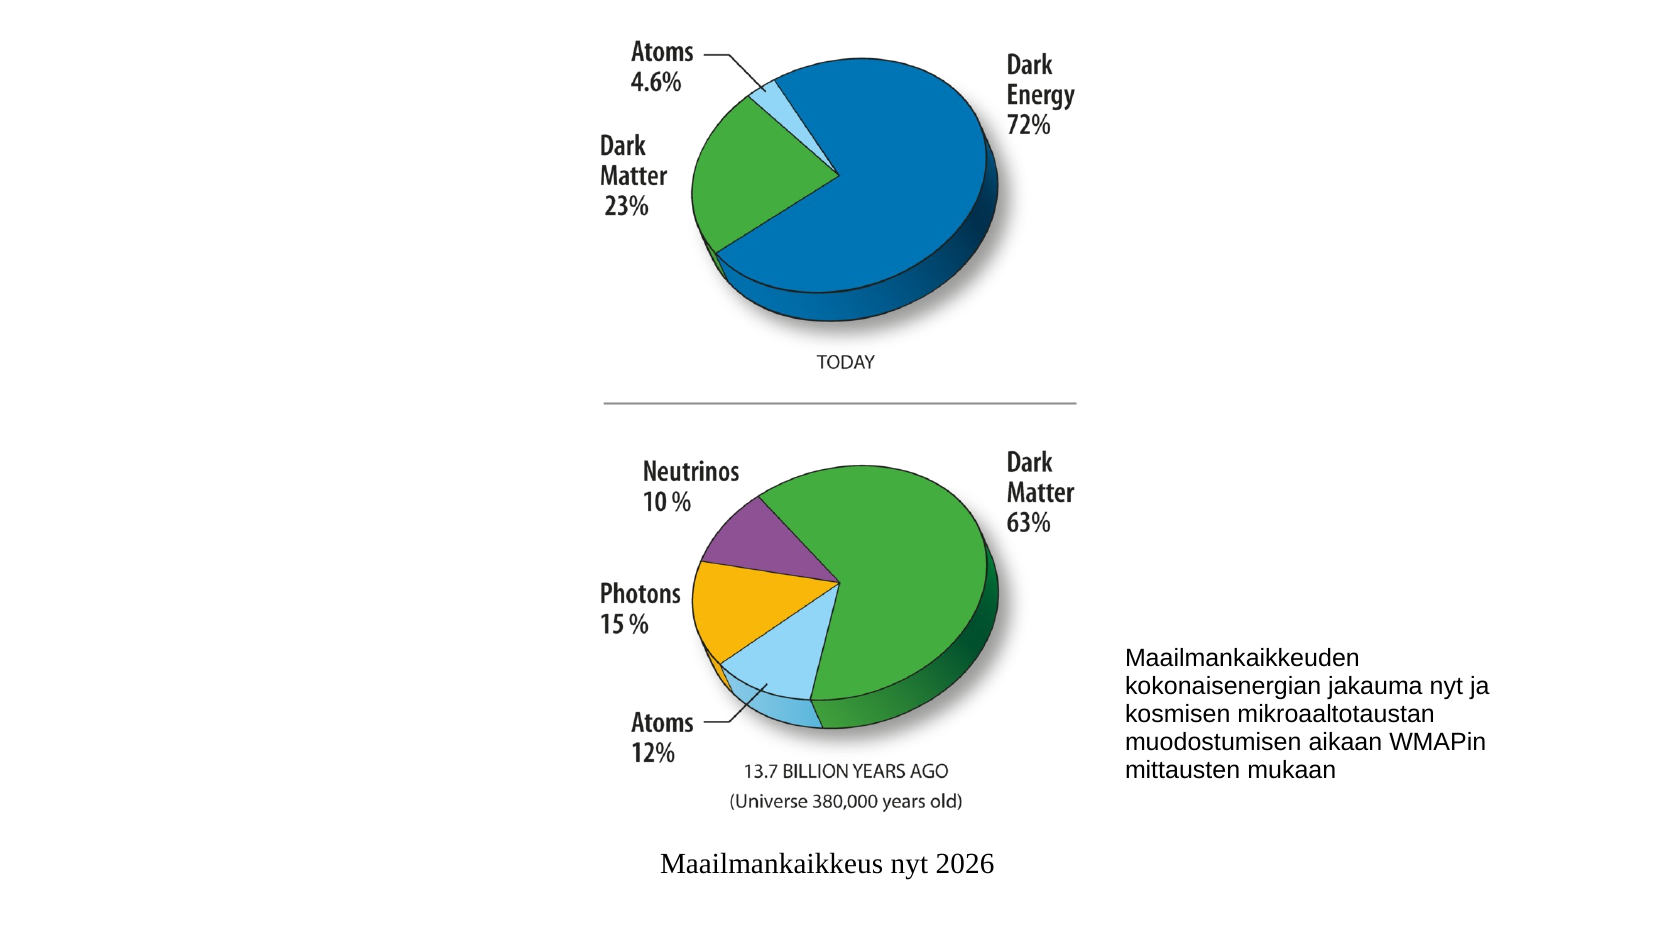

Maailmankaikkeuden
kokonaisenergian jakauma nyt ja
kosmisen mikroaaltotaustan
muodostumisen aikaan WMAPin mittausten mukaan